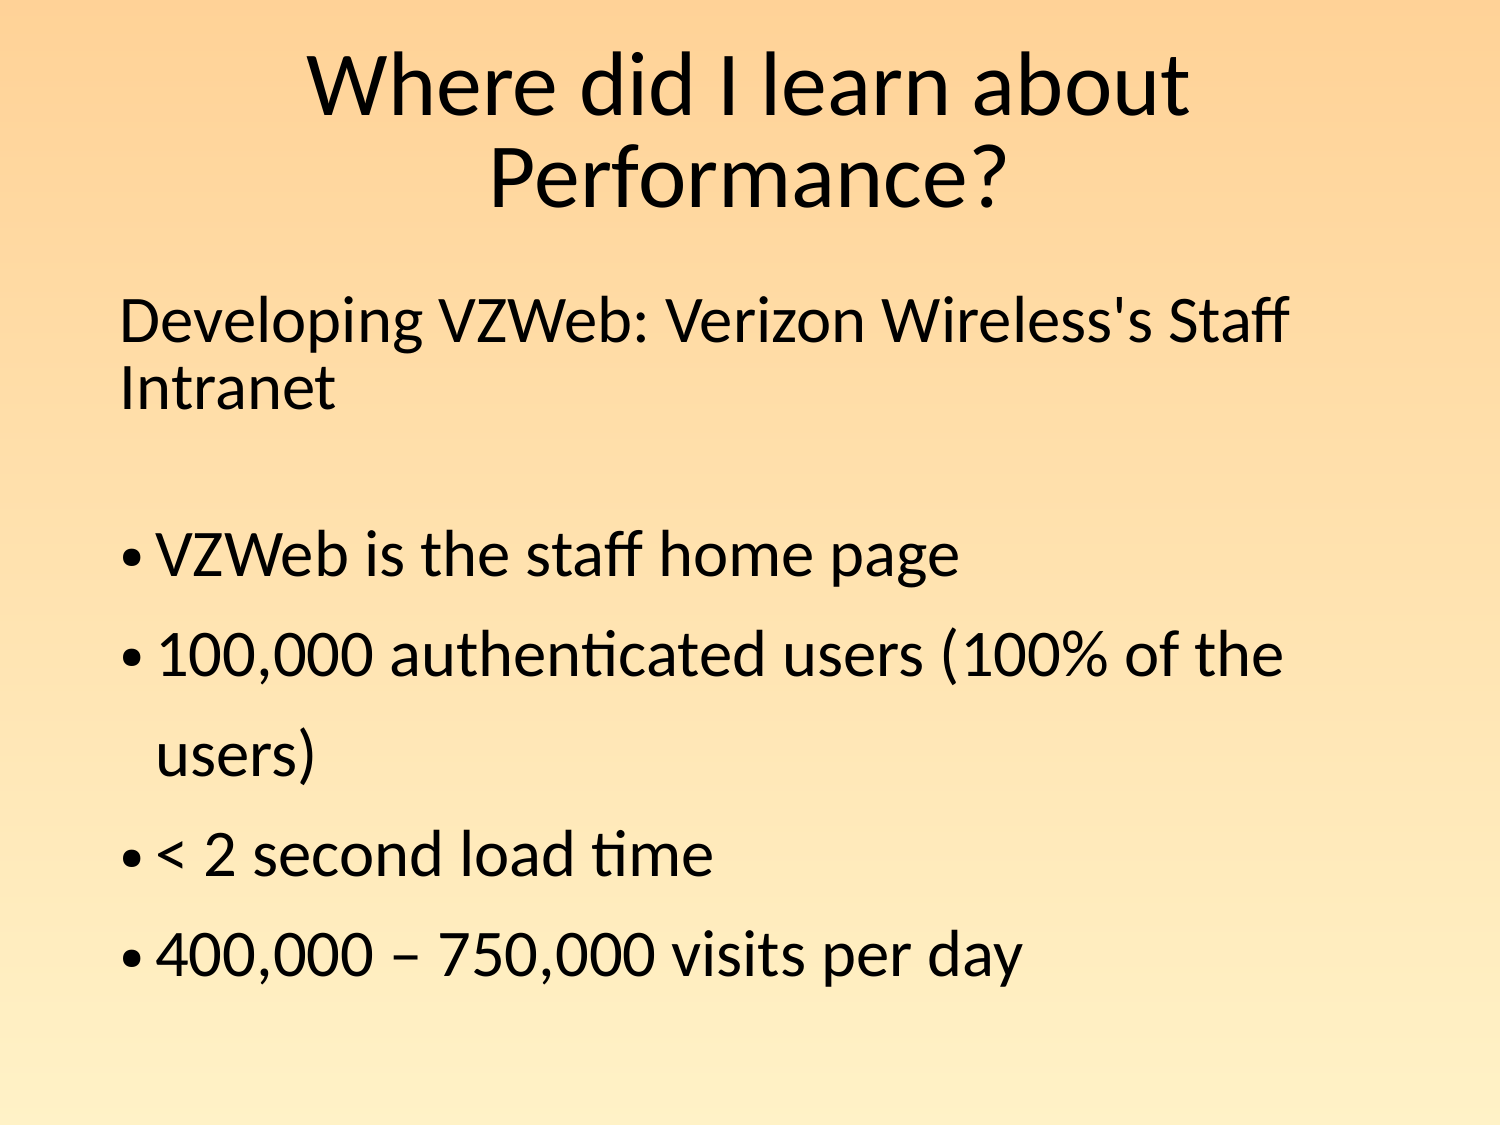

# Where did I learn about Performance?
Developing VZWeb: Verizon Wireless's Staff Intranet
VZWeb is the staff home page
100,000 authenticated users (100% of the users)
< 2 second load time
400,000 – 750,000 visits per day